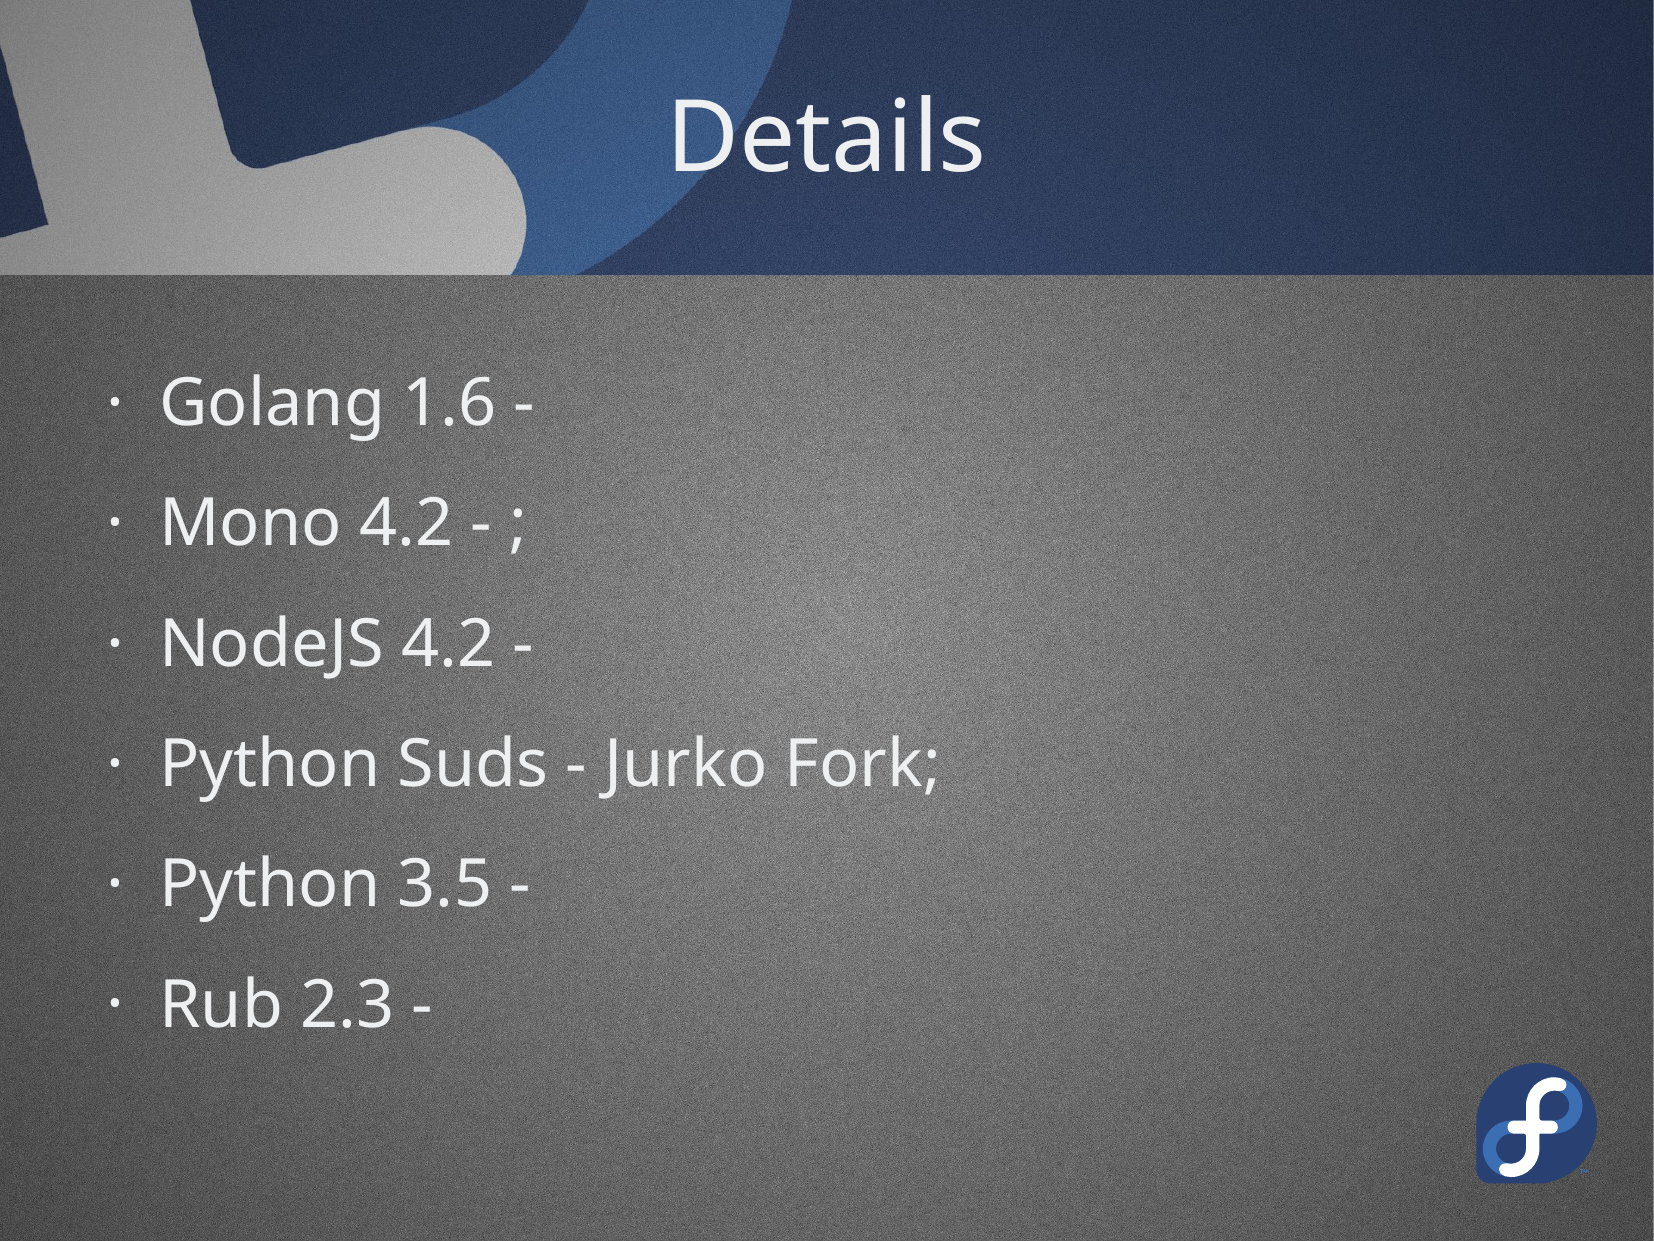

# Details
Golang 1.6 -
Mono 4.2 - ;
NodeJS 4.2 -
Python Suds - Jurko Fork;
Python 3.5 -
Rub 2.3 -